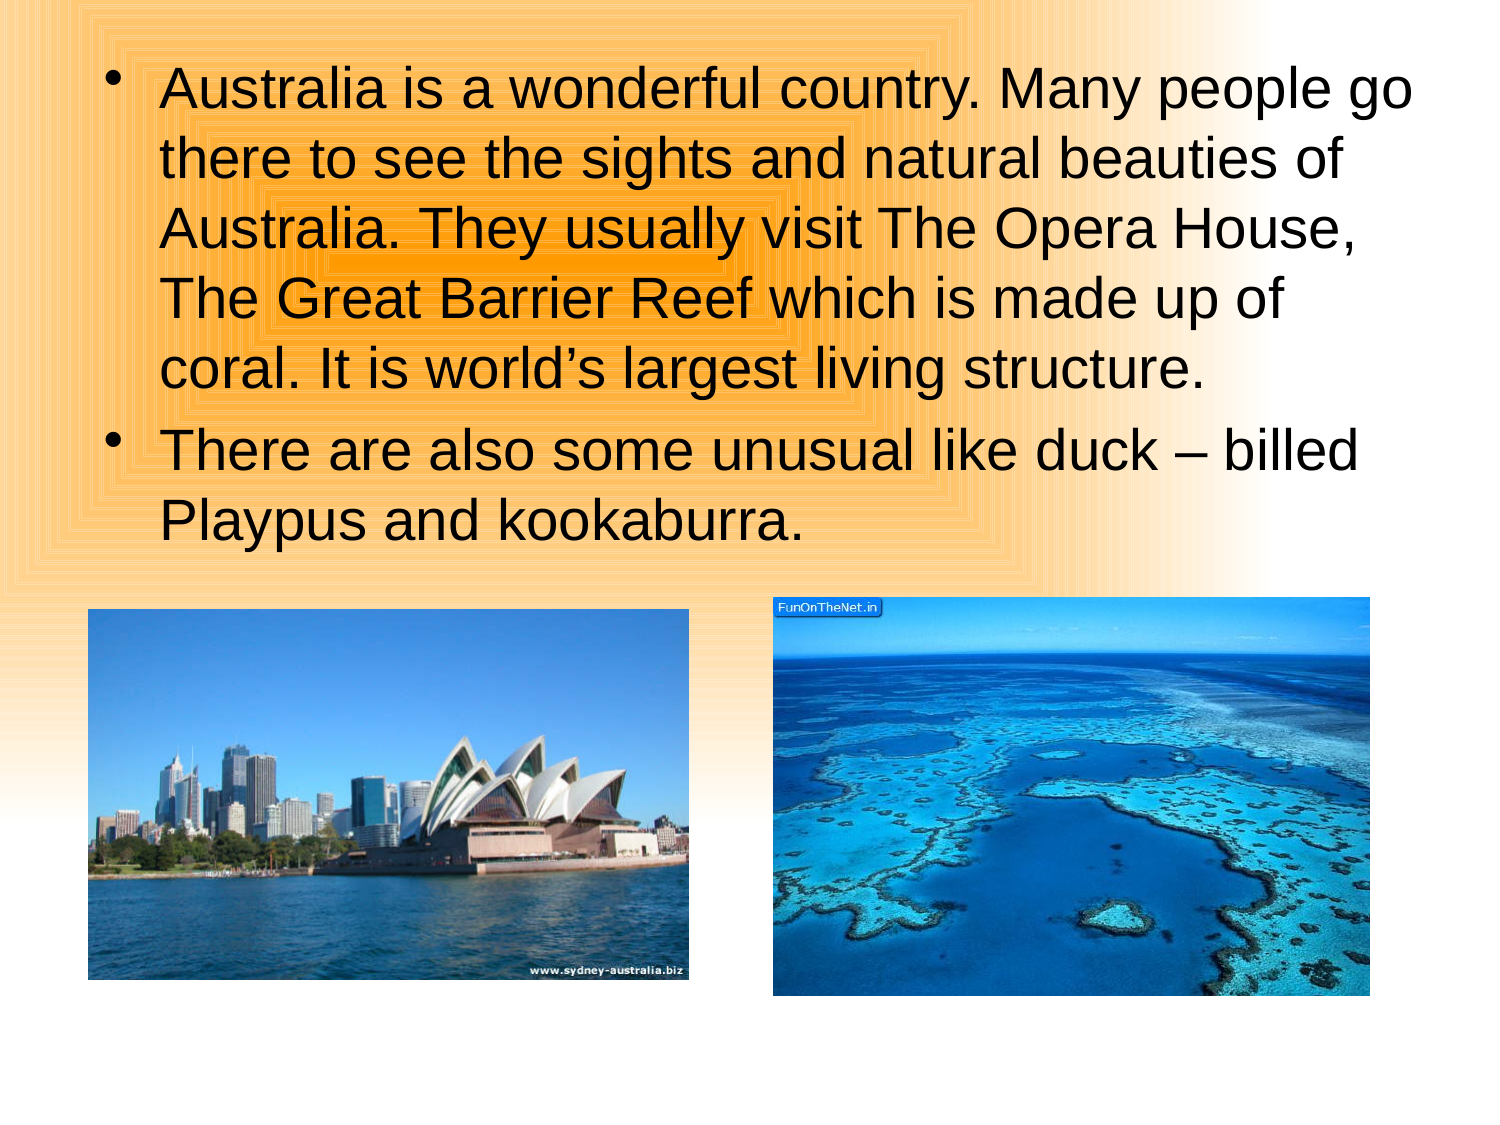

#
Australia is a wonderful country. Many people go there to see the sights and natural beauties of Australia. They usually visit The Opera House, The Great Barrier Reef which is made up of coral. It is world’s largest living structure.
There are also some unusual like duck – billed Playpus and kookaburra.